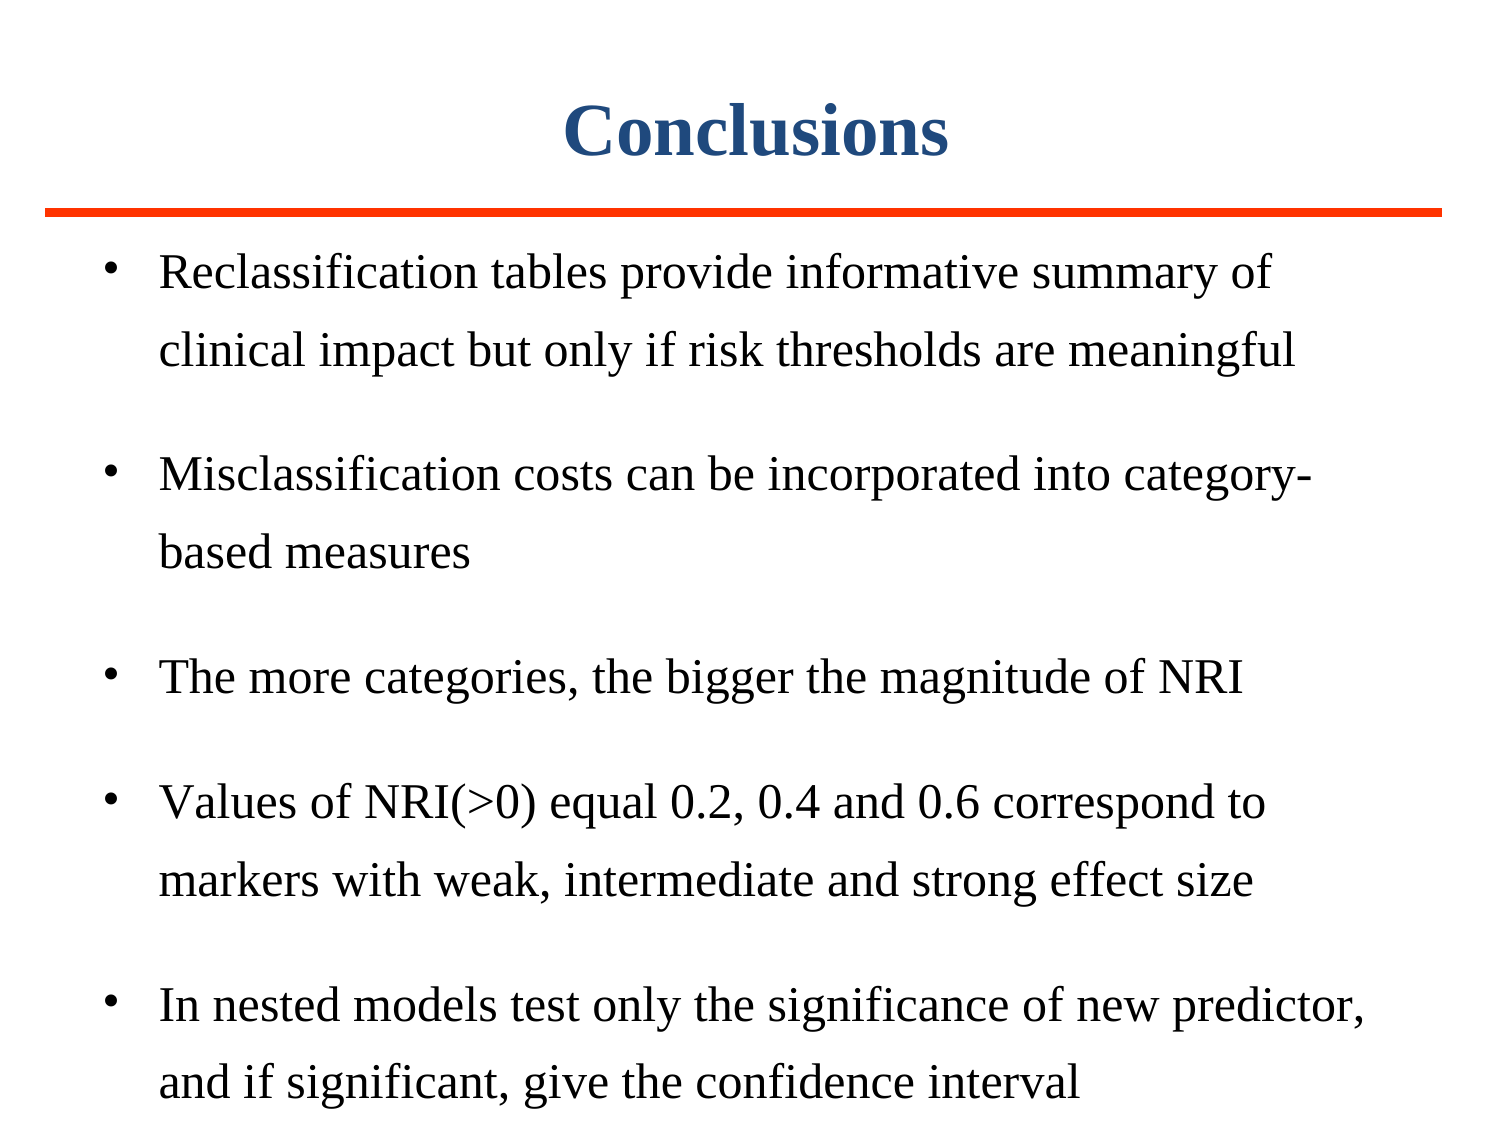

Conclusions
Reclassification tables provide informative summary of clinical impact but only if risk thresholds are meaningful
Misclassification costs can be incorporated into category-based measures
The more categories, the bigger the magnitude of NRI
Values of NRI(>0) equal 0.2, 0.4 and 0.6 correspond to markers with weak, intermediate and strong effect size
In nested models test only the significance of new predictor, and if significant, give the confidence interval